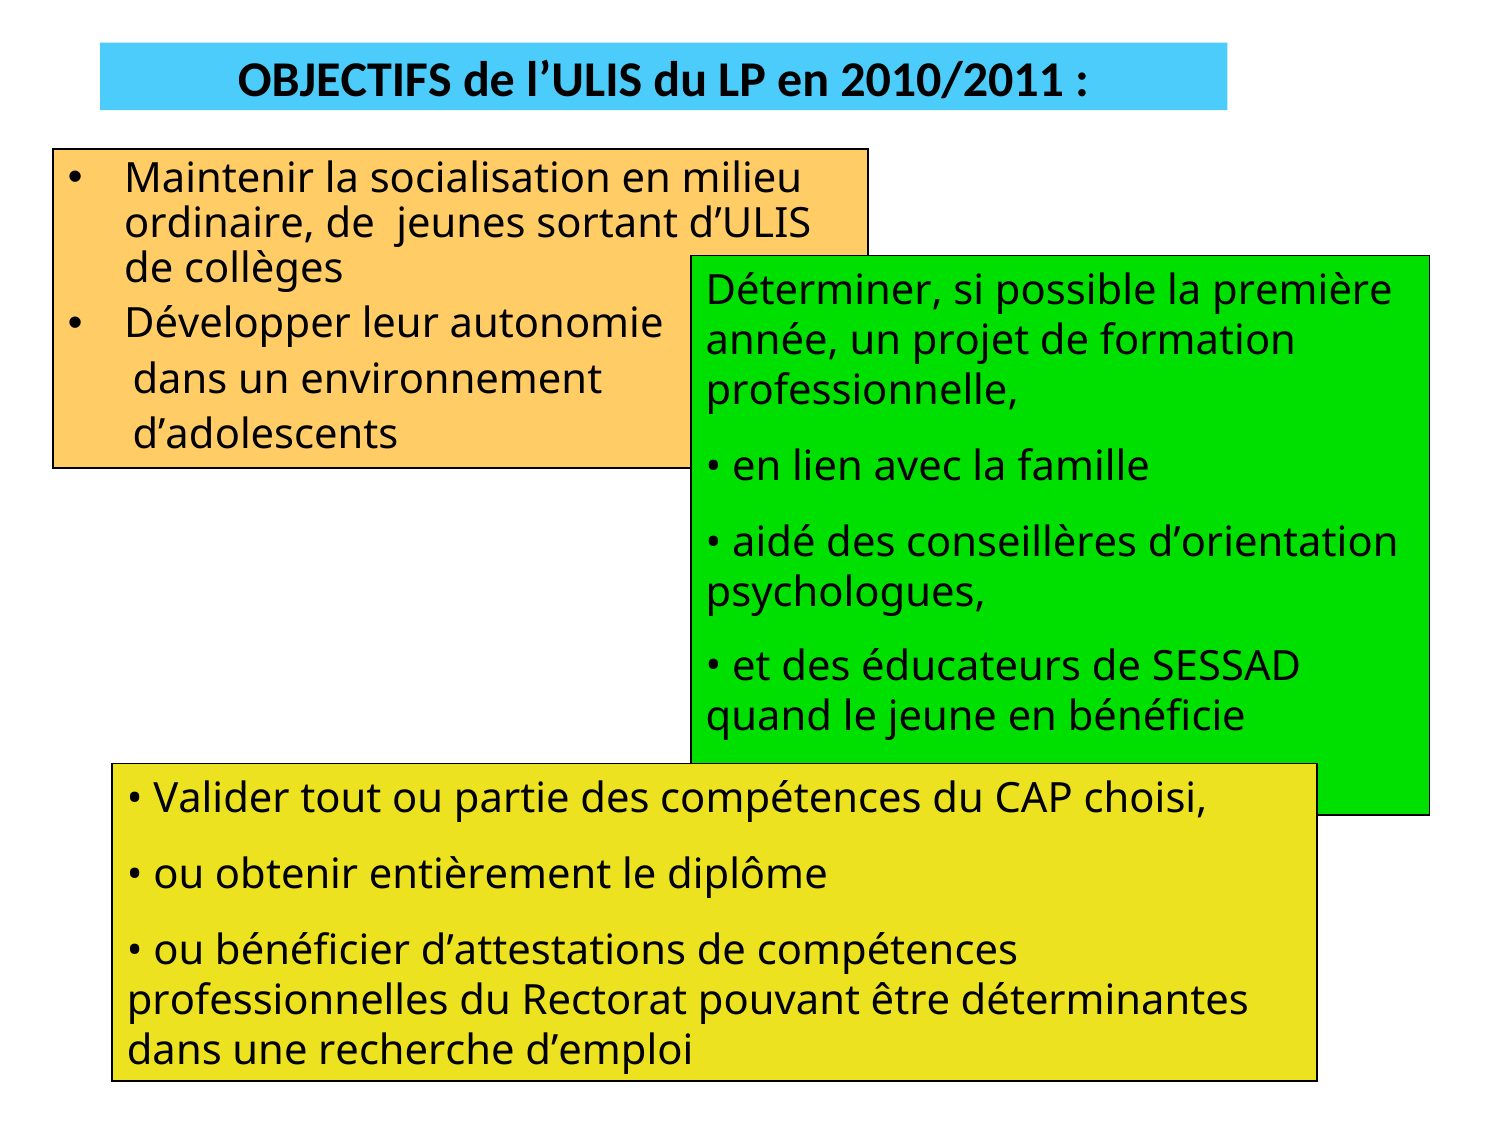

# OBJECTIFS de l’ULIS du LP en 2010/2011 :
Maintenir la socialisation en milieu ordinaire, de jeunes sortant d’ULIS de collèges
Développer leur autonomie
 dans un environnement
 d’adolescents
Déterminer, si possible la première année, un projet de formation professionnelle,
 en lien avec la famille
 aidé des conseillères d’orientation psychologues,
 et des éducateurs de SESSAD quand le jeune en bénéficie
 Valider tout ou partie des compétences du CAP choisi,
 ou obtenir entièrement le diplôme
 ou bénéficier d’attestations de compétences professionnelles du Rectorat pouvant être déterminantes dans une recherche d’emploi